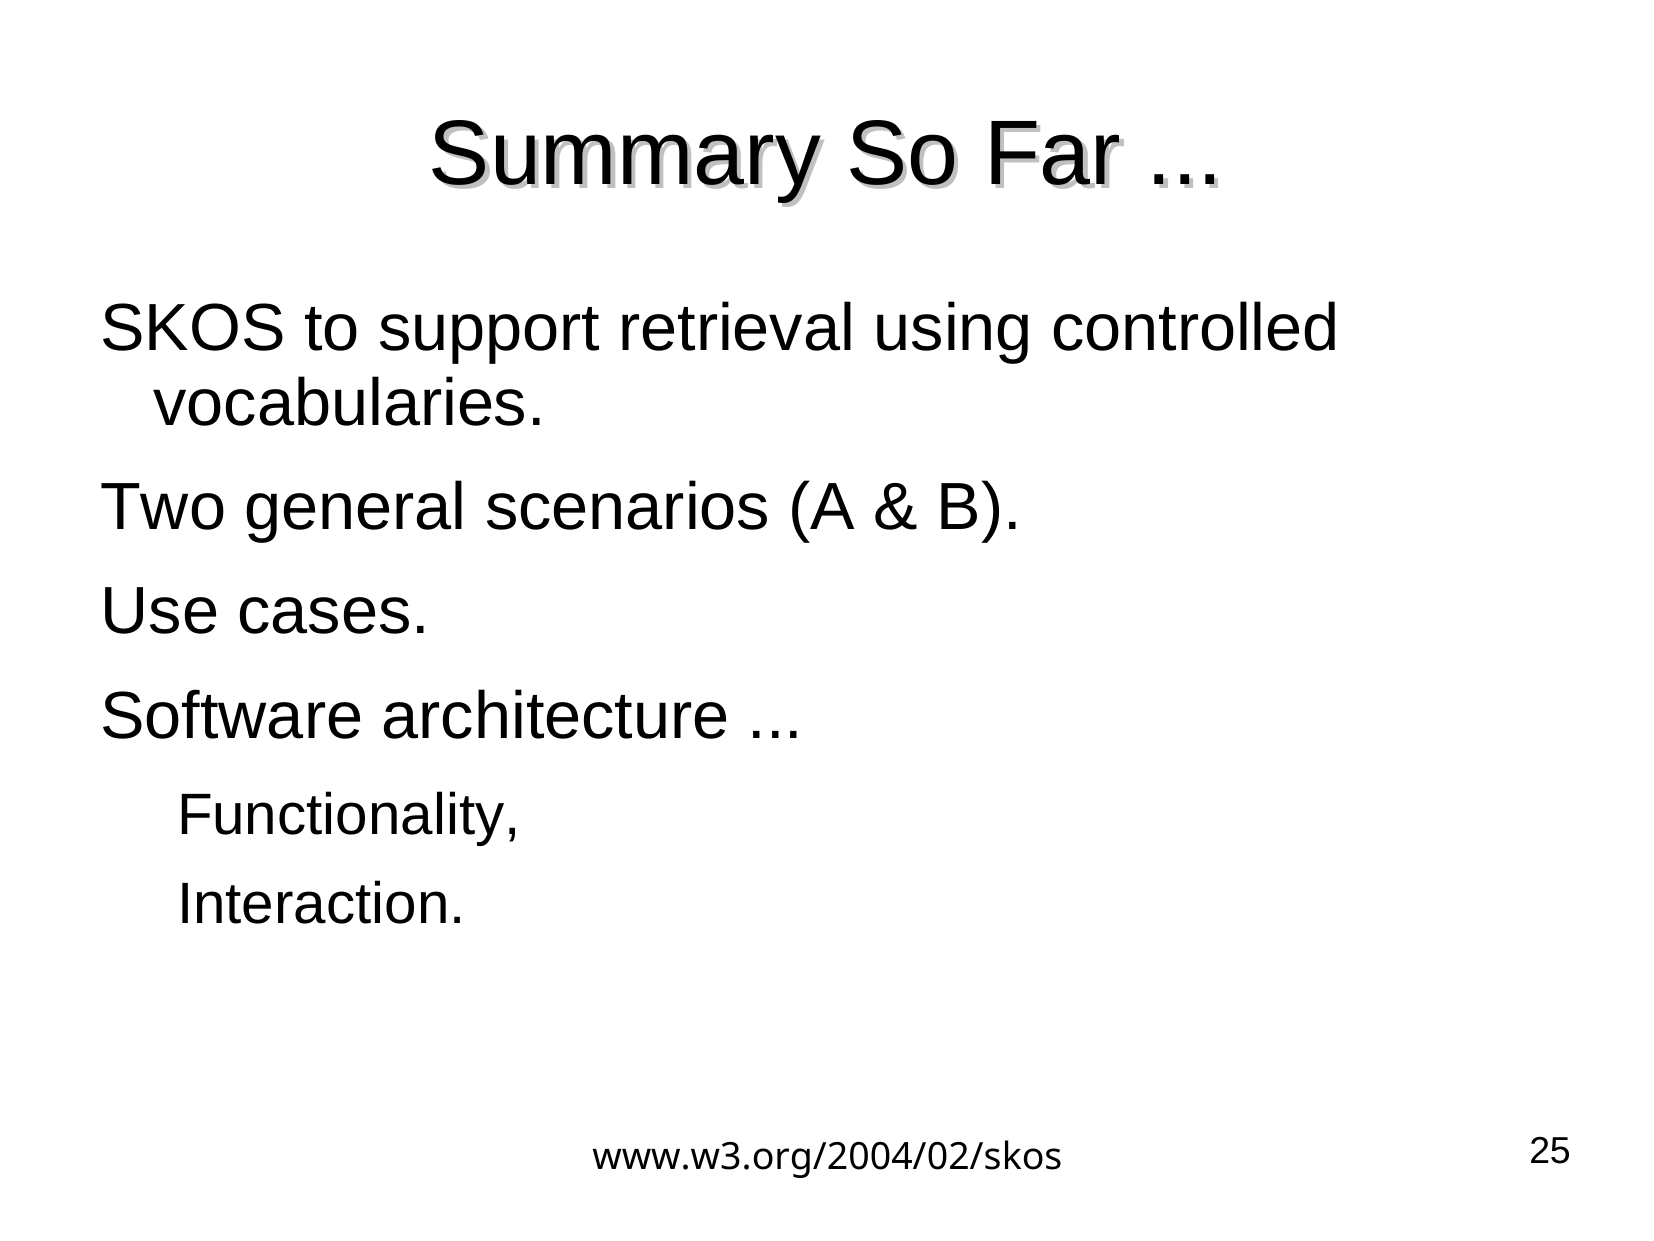

# Summary So Far ...
SKOS to support retrieval using controlled vocabularies.
Two general scenarios (A & B).
Use cases.
Software architecture ...
Functionality,
Interaction.
www.w3.org/2004/02/skos
25